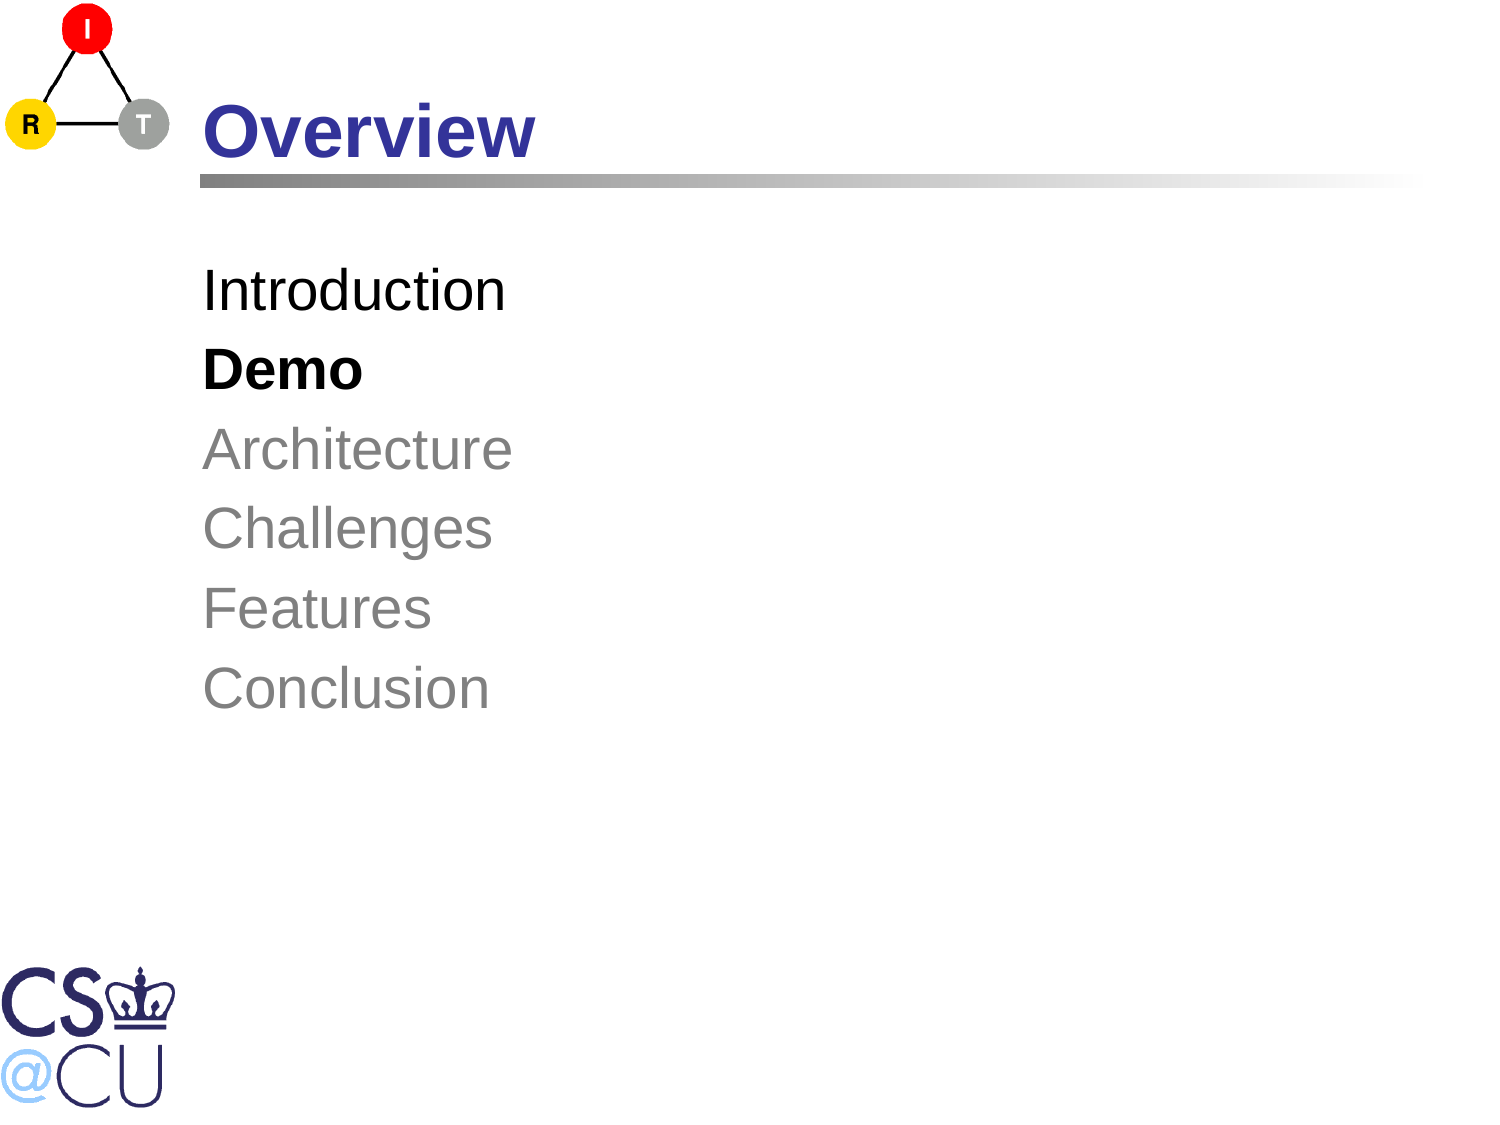

# Overview
Introduction
Demo
Architecture
Challenges
Features
Conclusion